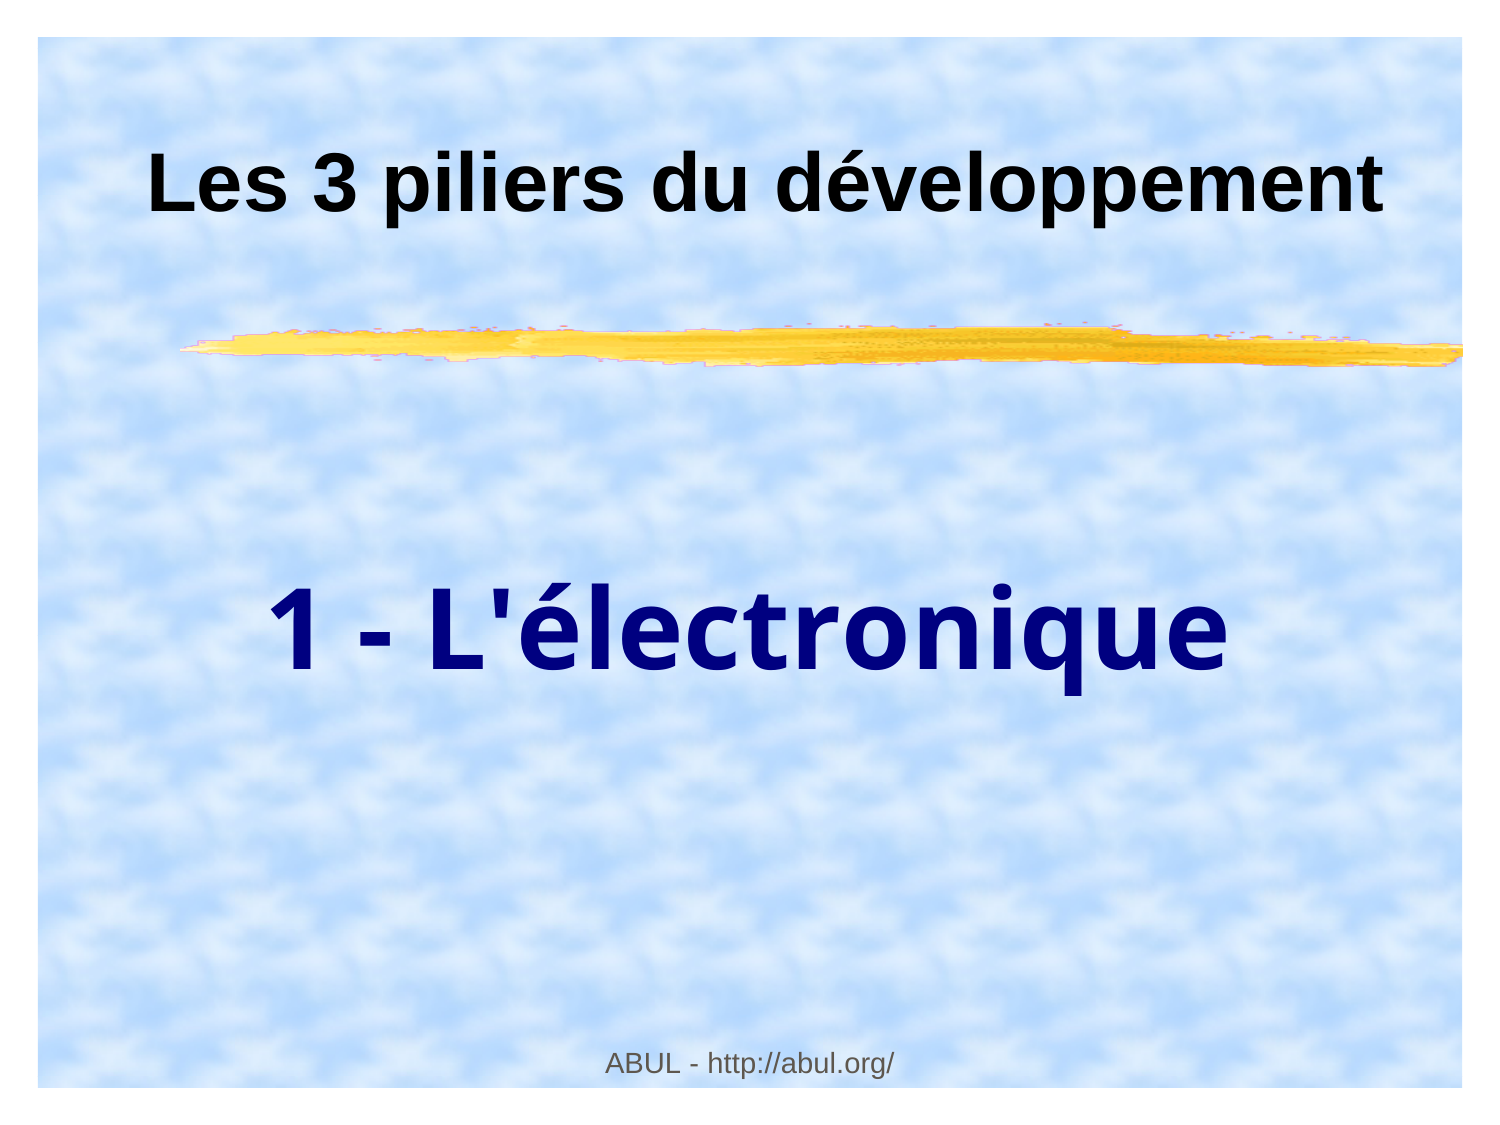

# Les 3 piliers du développement
1 - L'électronique